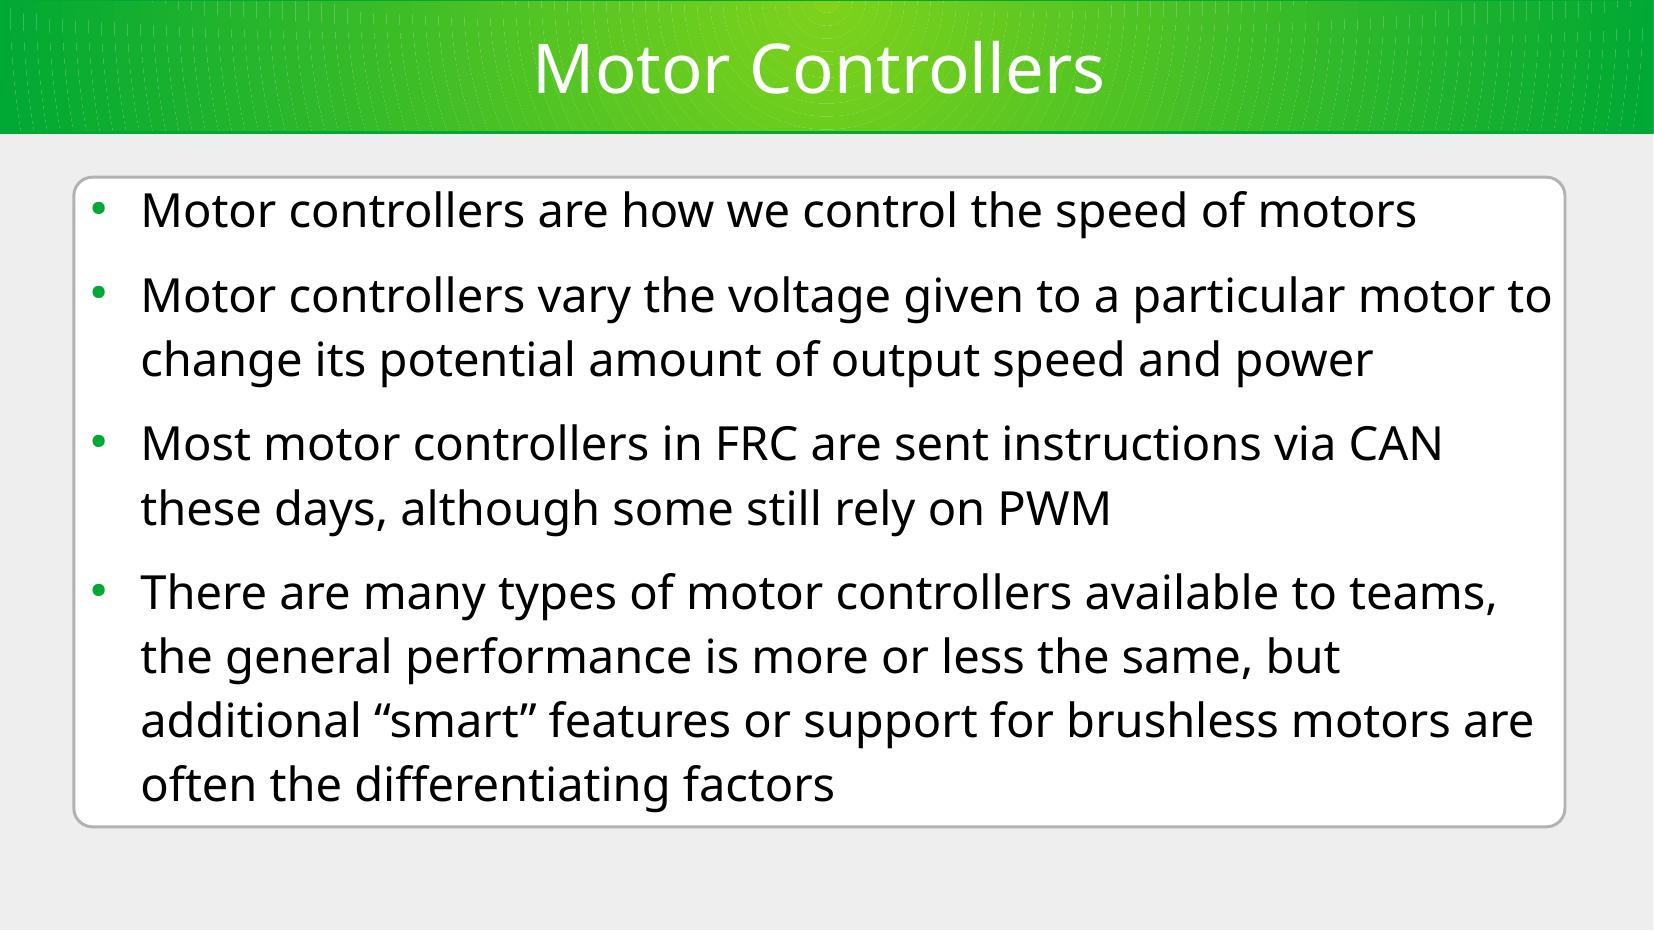

# Motor Controllers
Motor controllers are how we control the speed of motors
Motor controllers vary the voltage given to a particular motor to change its potential amount of output speed and power
Most motor controllers in FRC are sent instructions via CAN these days, although some still rely on PWM
There are many types of motor controllers available to teams, the general performance is more or less the same, but additional “smart” features or support for brushless motors are often the differentiating factors